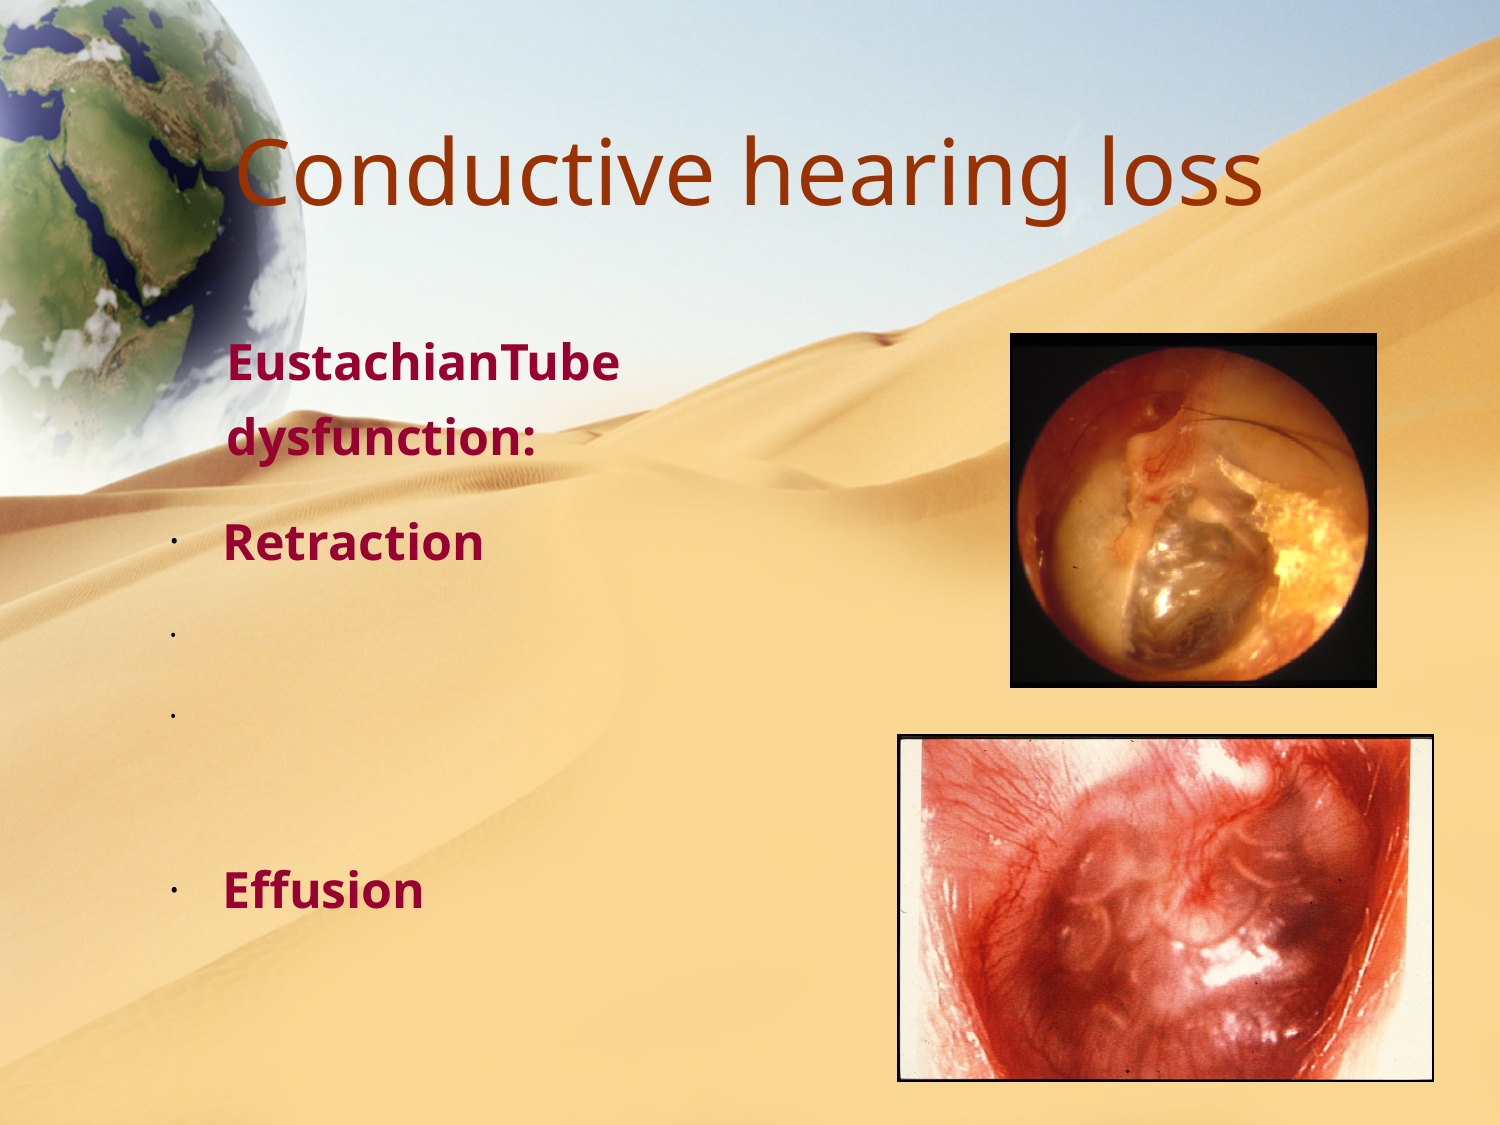

Conductive hearing loss
EustachianTube dysfunction:
Retraction
Effusion